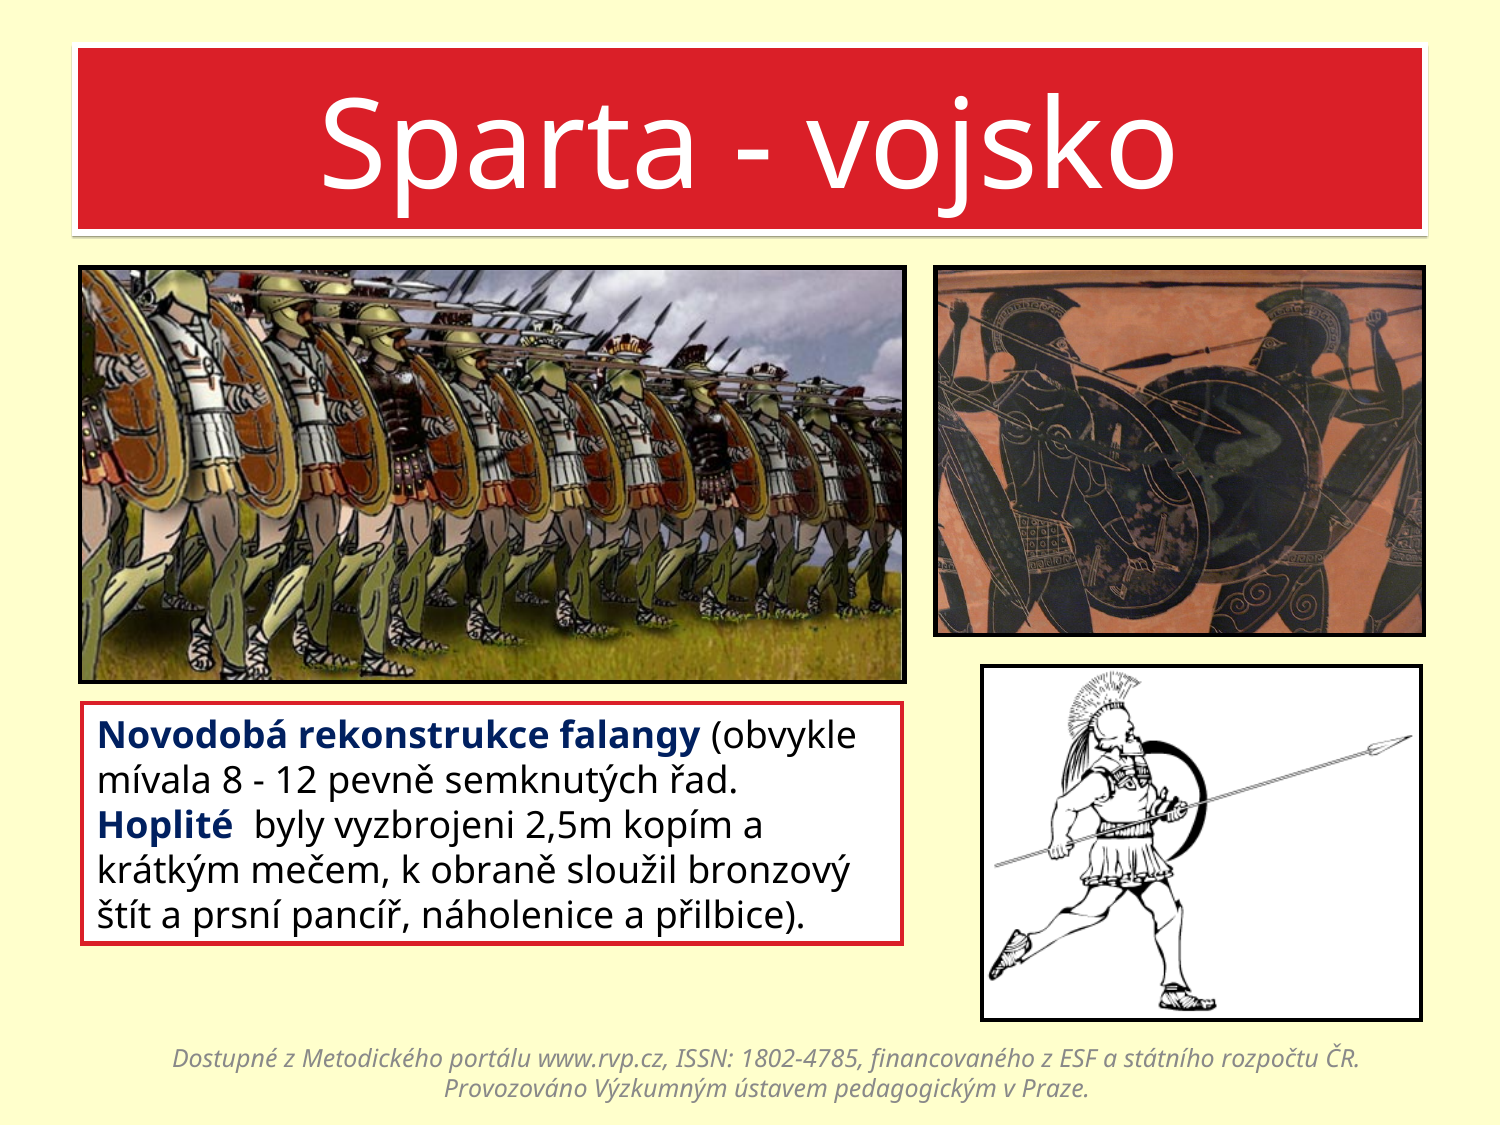

# Sparta - vojsko
Novodobá rekonstrukce falangy (obvykle mívala 8 - 12 pevně semknutých řad.
Hoplité byly vyzbrojeni 2,5m kopím a krátkým mečem, k obraně sloužil bronzový štít a prsní pancíř, náholenice a přilbice).
Dostupné z Metodického portálu www.rvp.cz, ISSN: 1802-4785, financovaného z ESF a státního rozpočtu ČR. Provozováno Výzkumným ústavem pedagogickým v Praze.